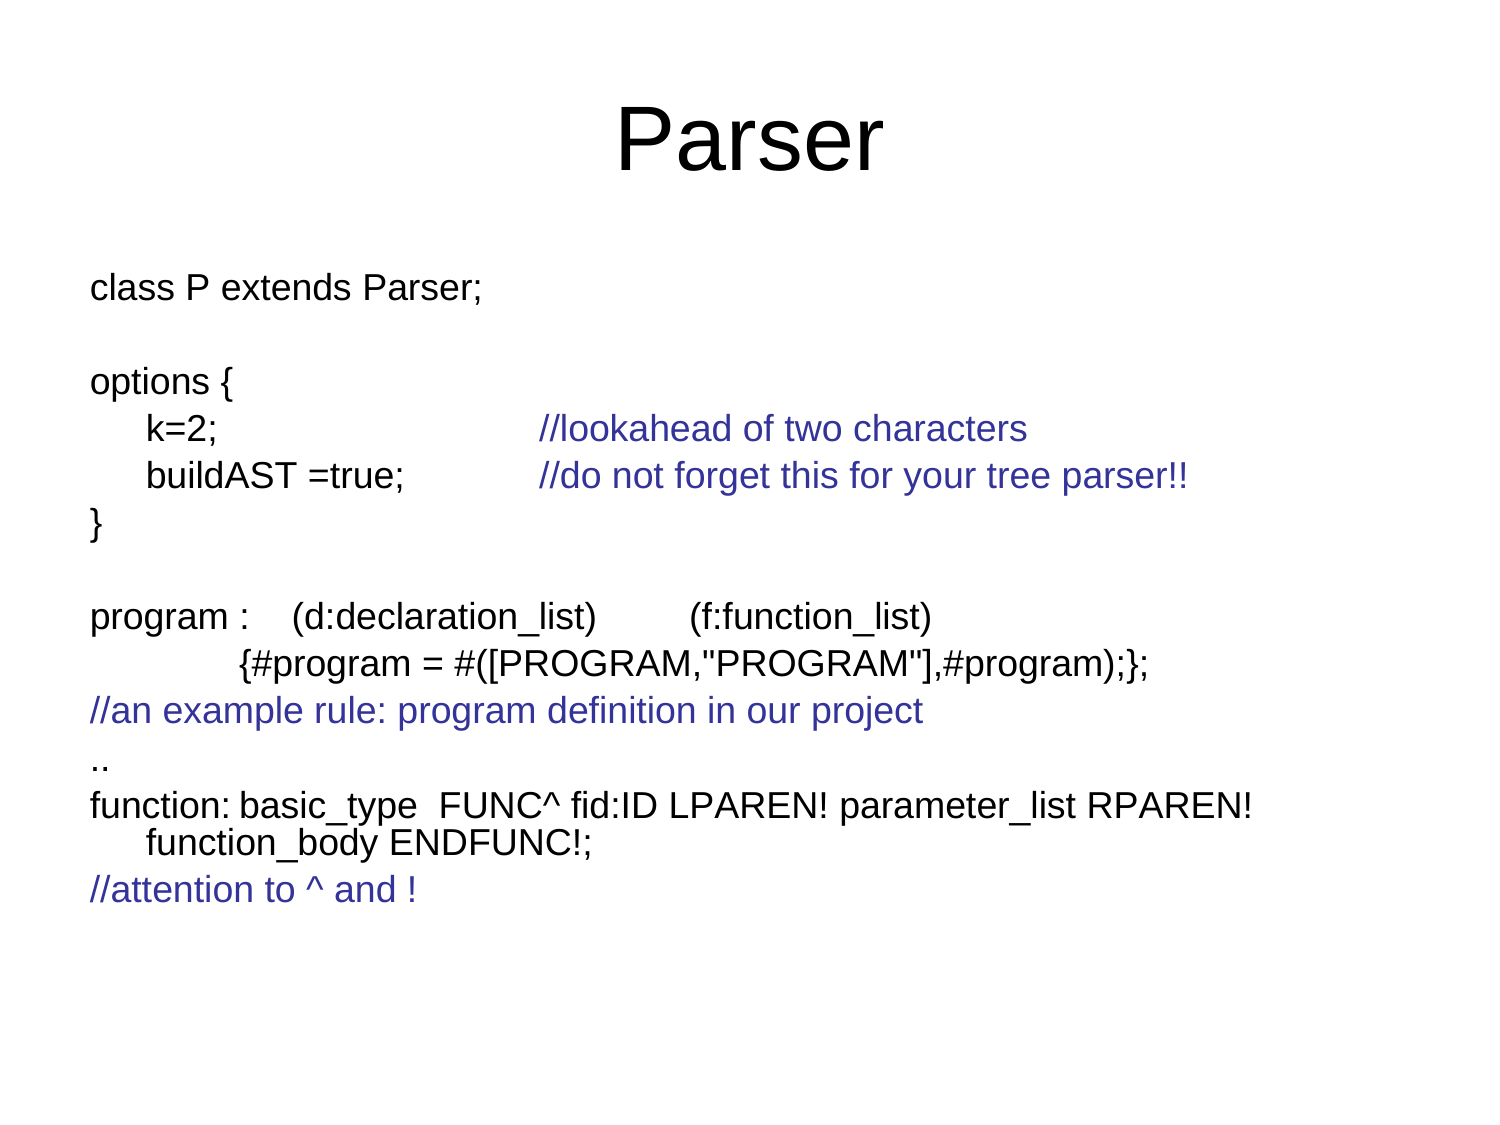

# Parser
class P extends Parser;
options {
	k=2;			//lookahead of two characters
	buildAST =true;	//do not forget this for your tree parser!!
}
program : (d:declaration_list)	(f:function_list)
		{#program = #([PROGRAM,"PROGRAM"],#program);};
//an example rule: program definition in our project
..
function:	basic_type FUNC^ fid:ID LPAREN! parameter_list RPAREN! function_body ENDFUNC!;
//attention to ^ and !